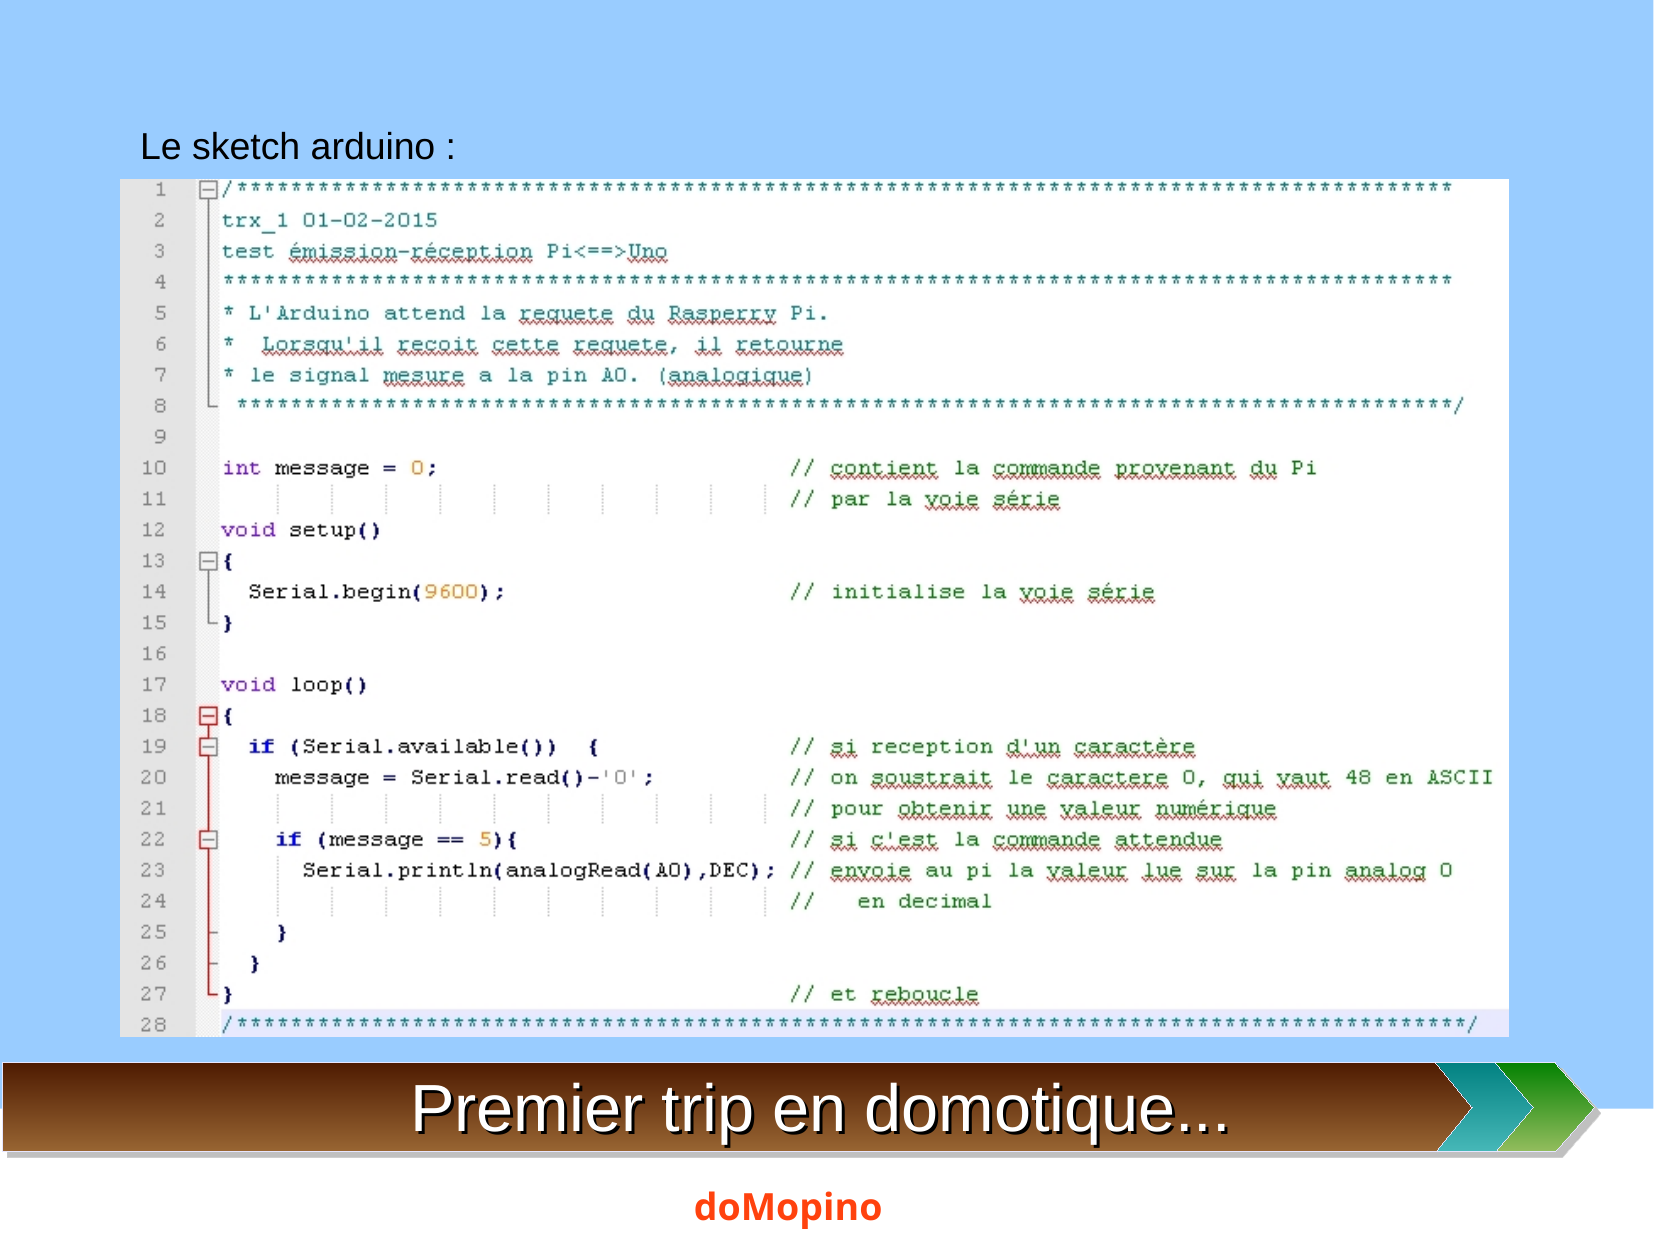

Le sketch arduino :
# Premier trip en domotique...
doMopino